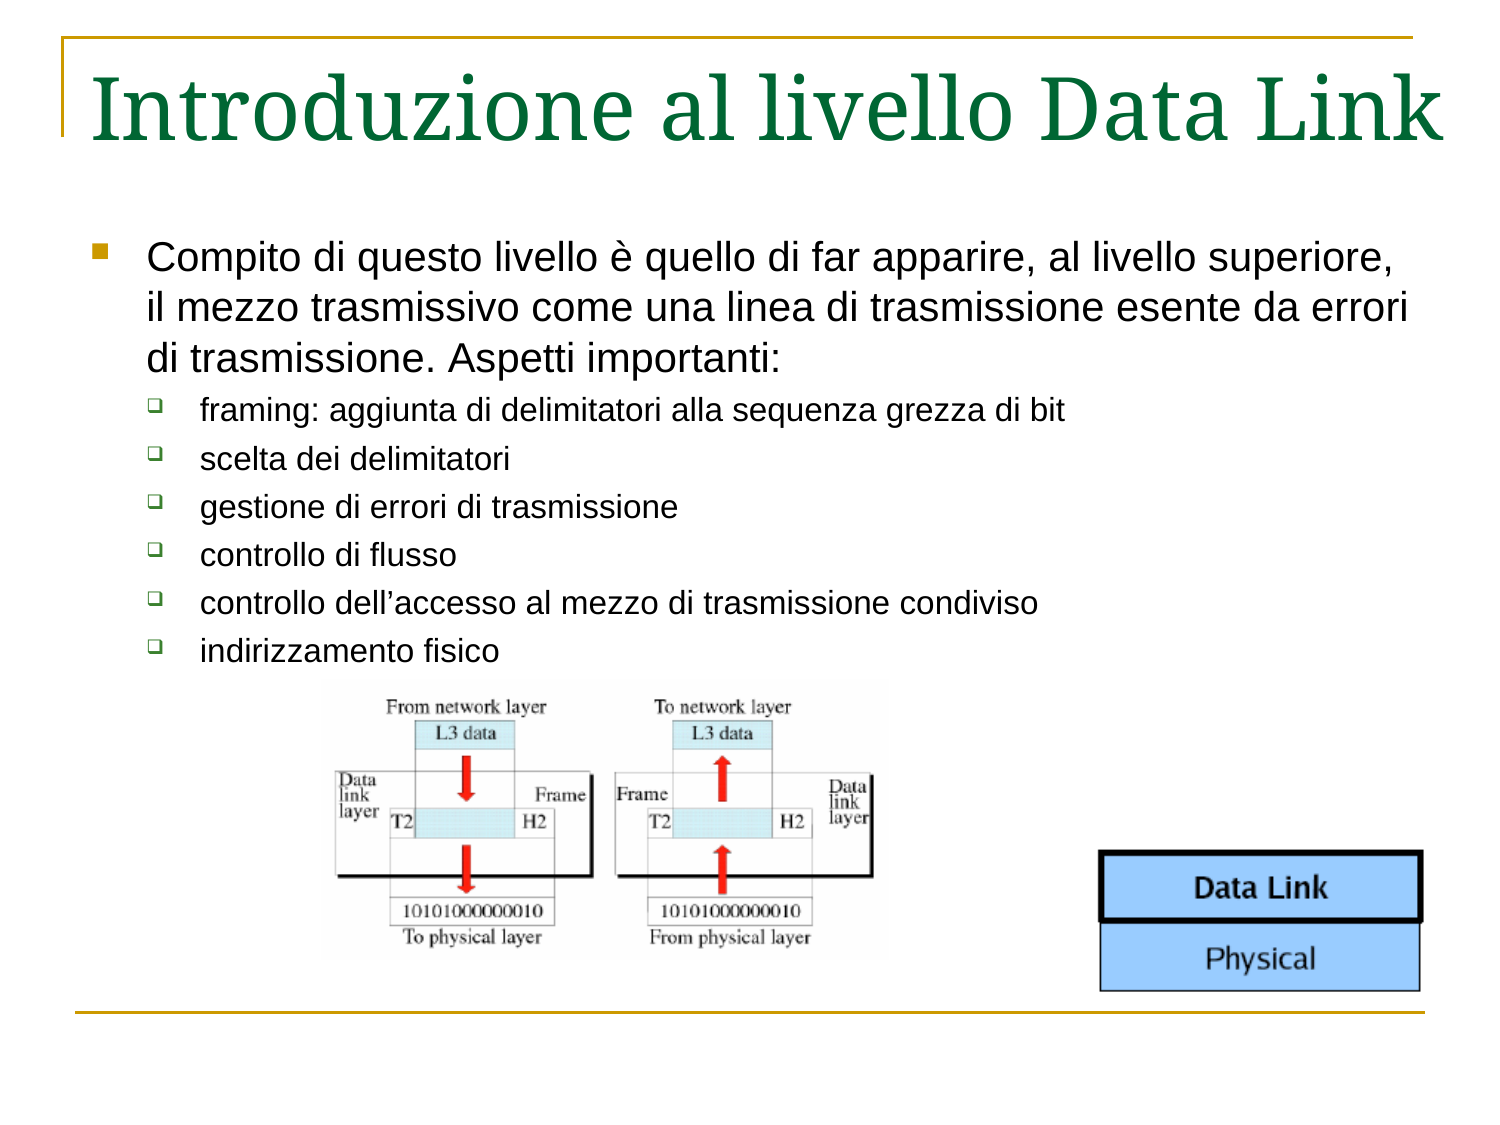

# Introduzione al livello Data Link
Compito di questo livello è quello di far apparire, al livello superiore, il mezzo trasmissivo come una linea di trasmissione esente da errori di trasmissione. Aspetti importanti:
framing: aggiunta di delimitatori alla sequenza grezza di bit
scelta dei delimitatori
gestione di errori di trasmissione
controllo di flusso
controllo dell’accesso al mezzo di trasmissione condiviso
indirizzamento fisico